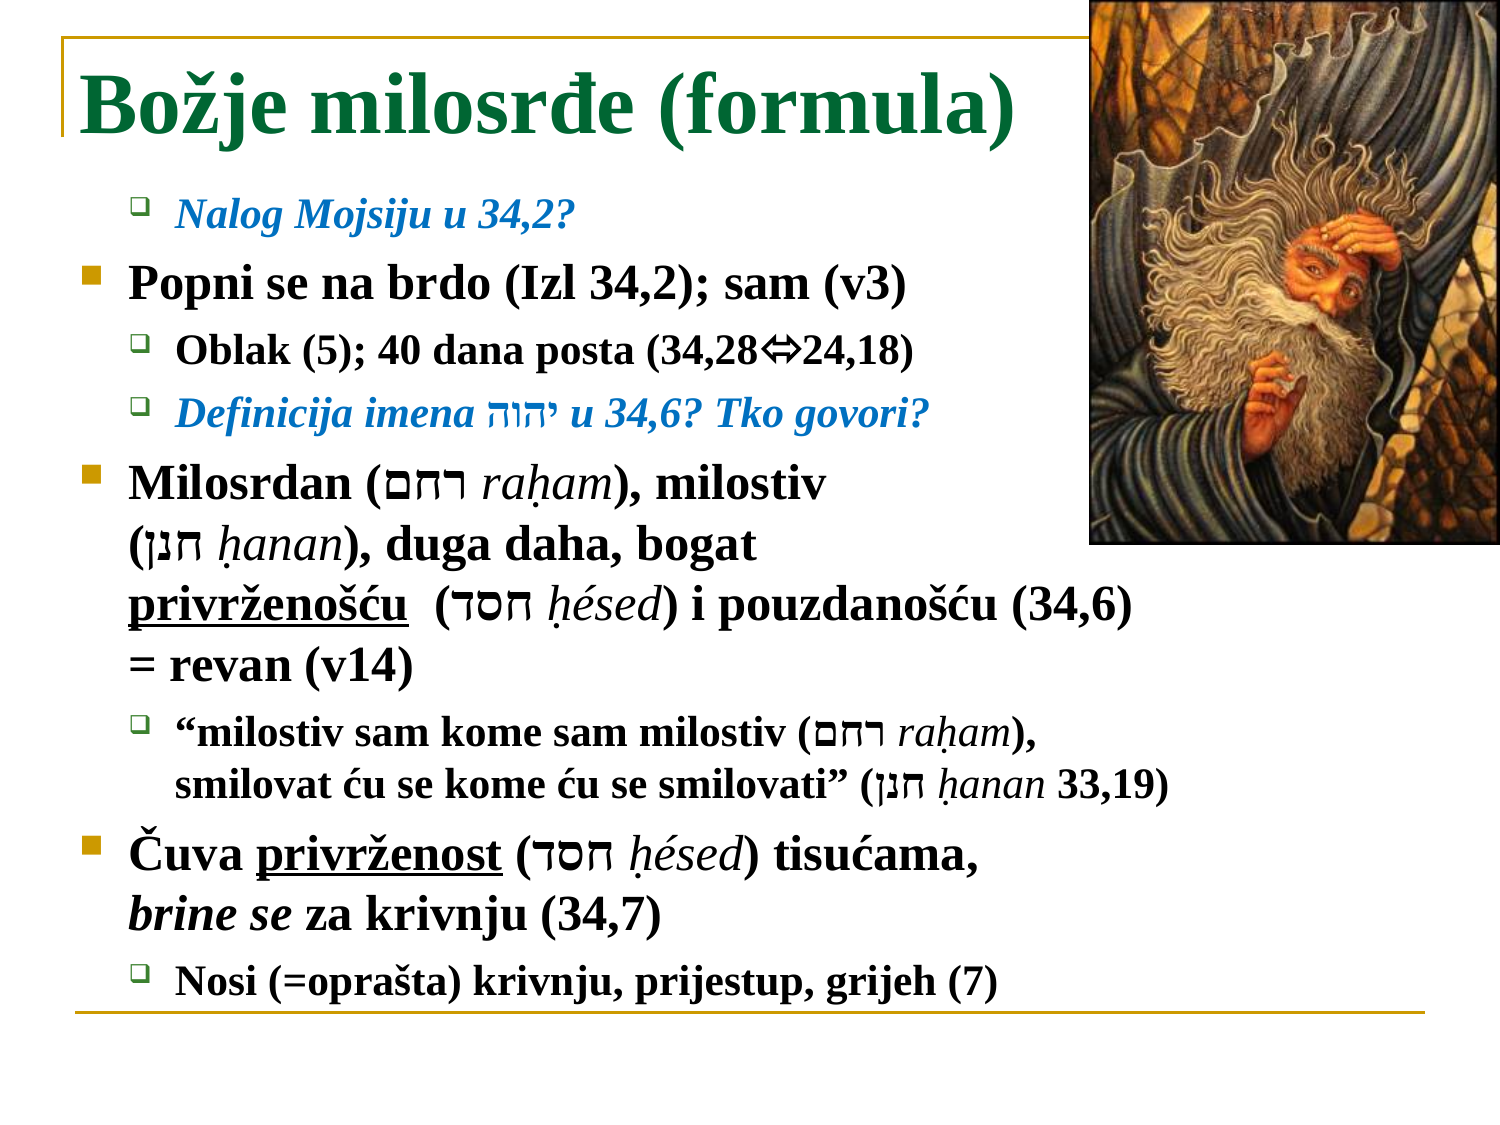

# Božje milosrđe (formula)
Nalog Mojsiju u 34,2?
Popni se na brdo (Izl 34,2); sam (v3)
Oblak (5); 40 dana posta (34,2824,18)
Definicija imena יהוה u 34,6? Tko govori?
Milosrdan (רחם raḥam), milostiv
(חנן ḥanan), duga daha, bogat
privrženošću (חסד ḥésed) i pouzdanošću (34,6)
= revan (v14)
“milostiv sam kome sam milostiv (רחם raḥam),
smilovat ću se kome ću se smilovati” (חנן ḥanan 33,19)
Čuva privrženost (חסד ḥésed) tisućama,
brine se za krivnju (34,7)
Nosi (=oprašta) krivnju, prijestup, grijeh (7)